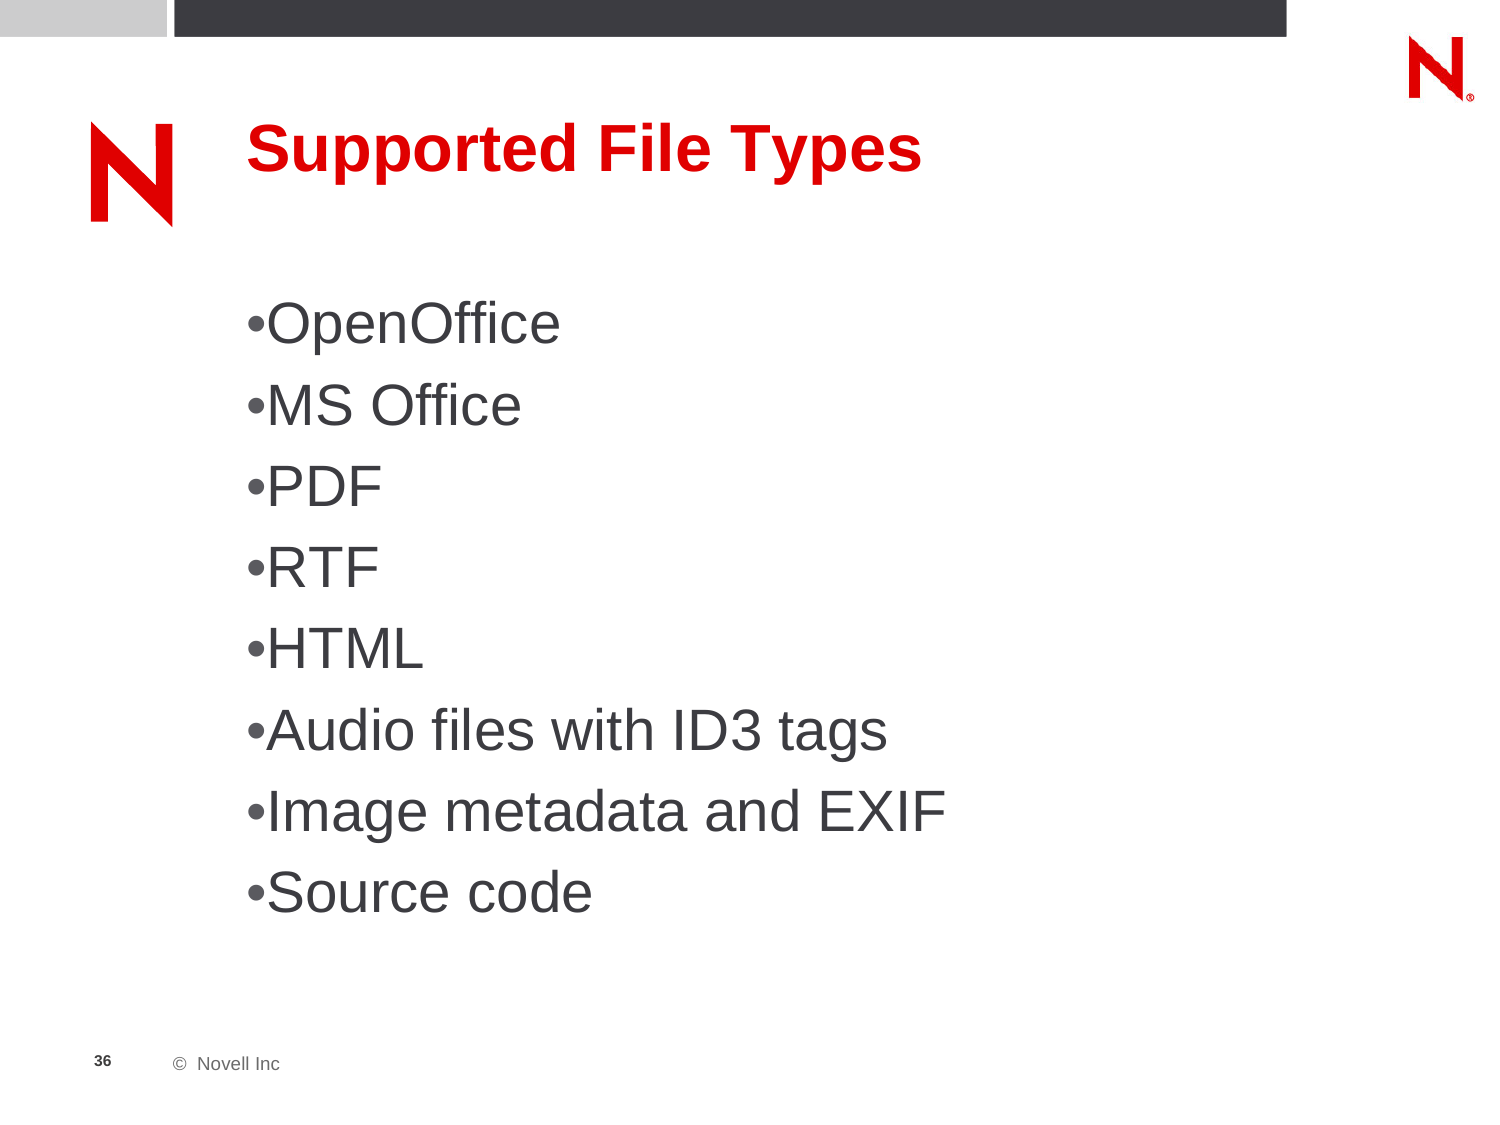

# Supported File Types
OpenOffice
MS Office
PDF
RTF
HTML
Audio files with ID3 tags
Image metadata and EXIF
Source code